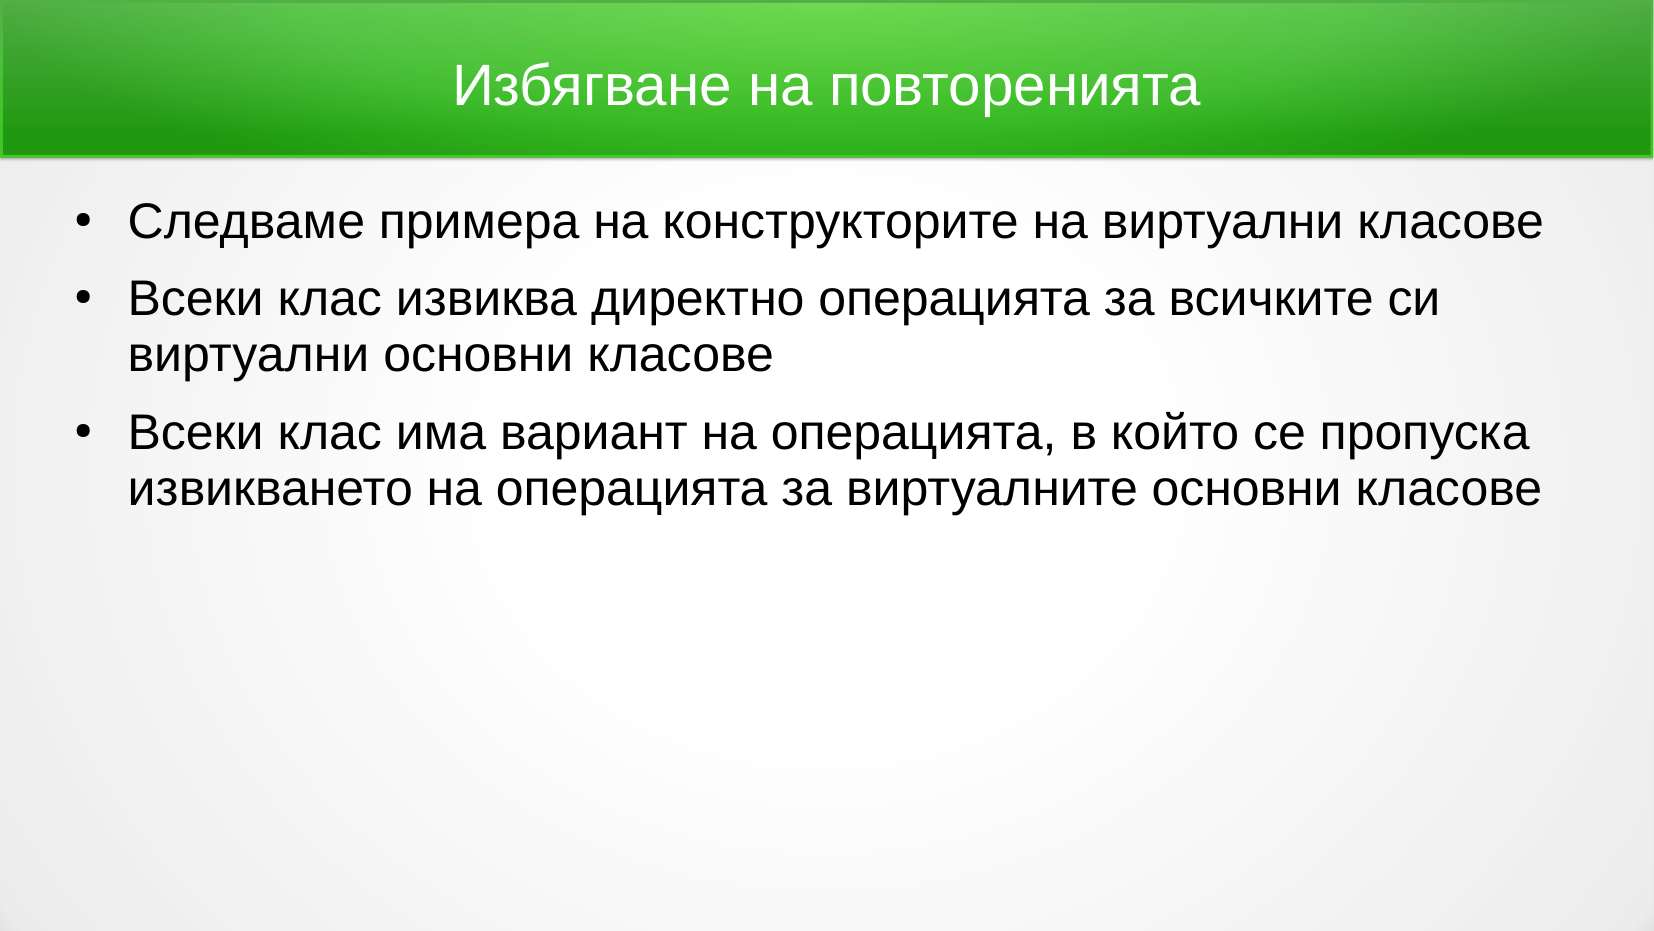

# Избягване на повторенията
Следваме примера на конструкторите на виртуални класове
Всеки клас извиква директно операцията за всичките си виртуални основни класове
Всеки клас има вариант на операцията, в който се пропуска извикването на операцията за виртуалните основни класове